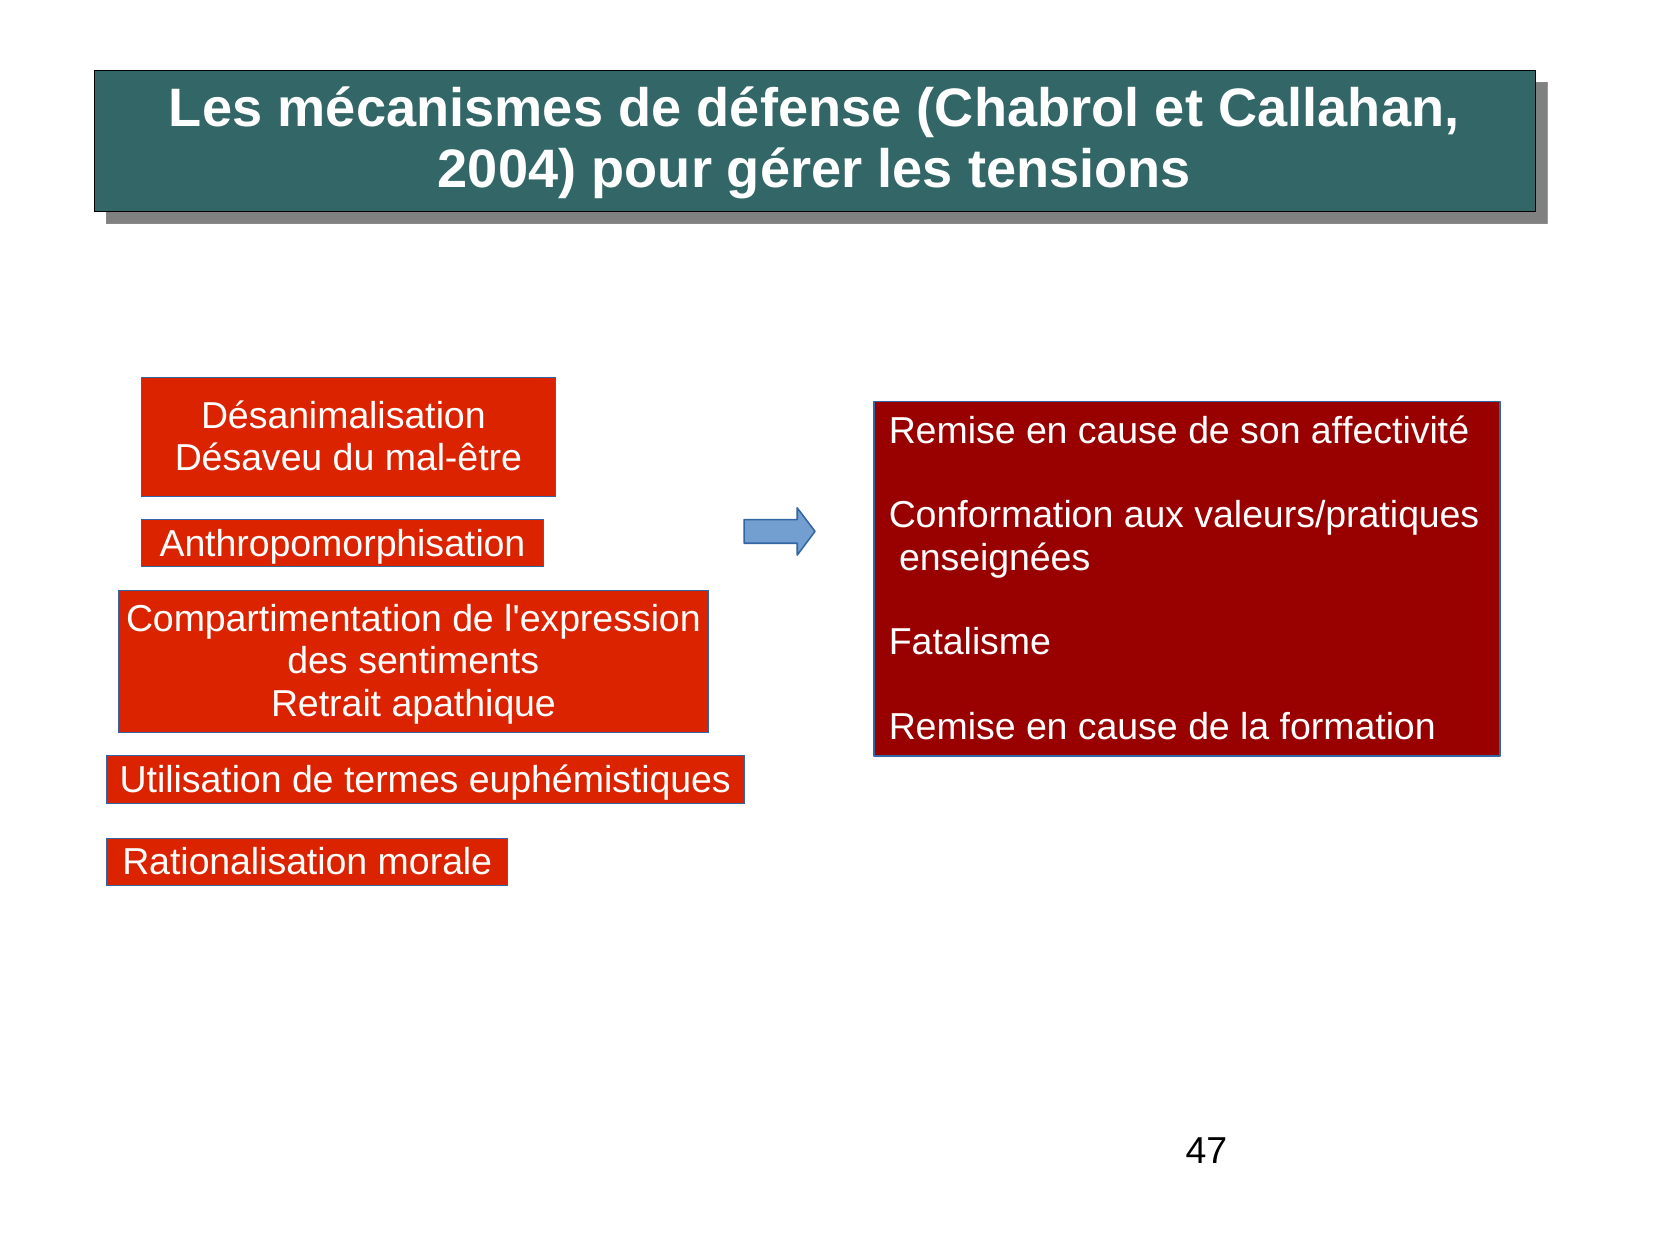

#
Les mécanismes de défense (Chabrol et Callahan, 2004) pour gérer les tensions
Désanimalisation
Désaveu du mal-être
Remise en cause de son affectivité
Conformation aux valeurs/pratiques
 enseignées
Fatalisme
Remise en cause de la formation
Anthropomorphisation
Compartimentation de l'expression
des sentiments
Retrait apathique
Utilisation de termes euphémistiques
Rationalisation morale
47